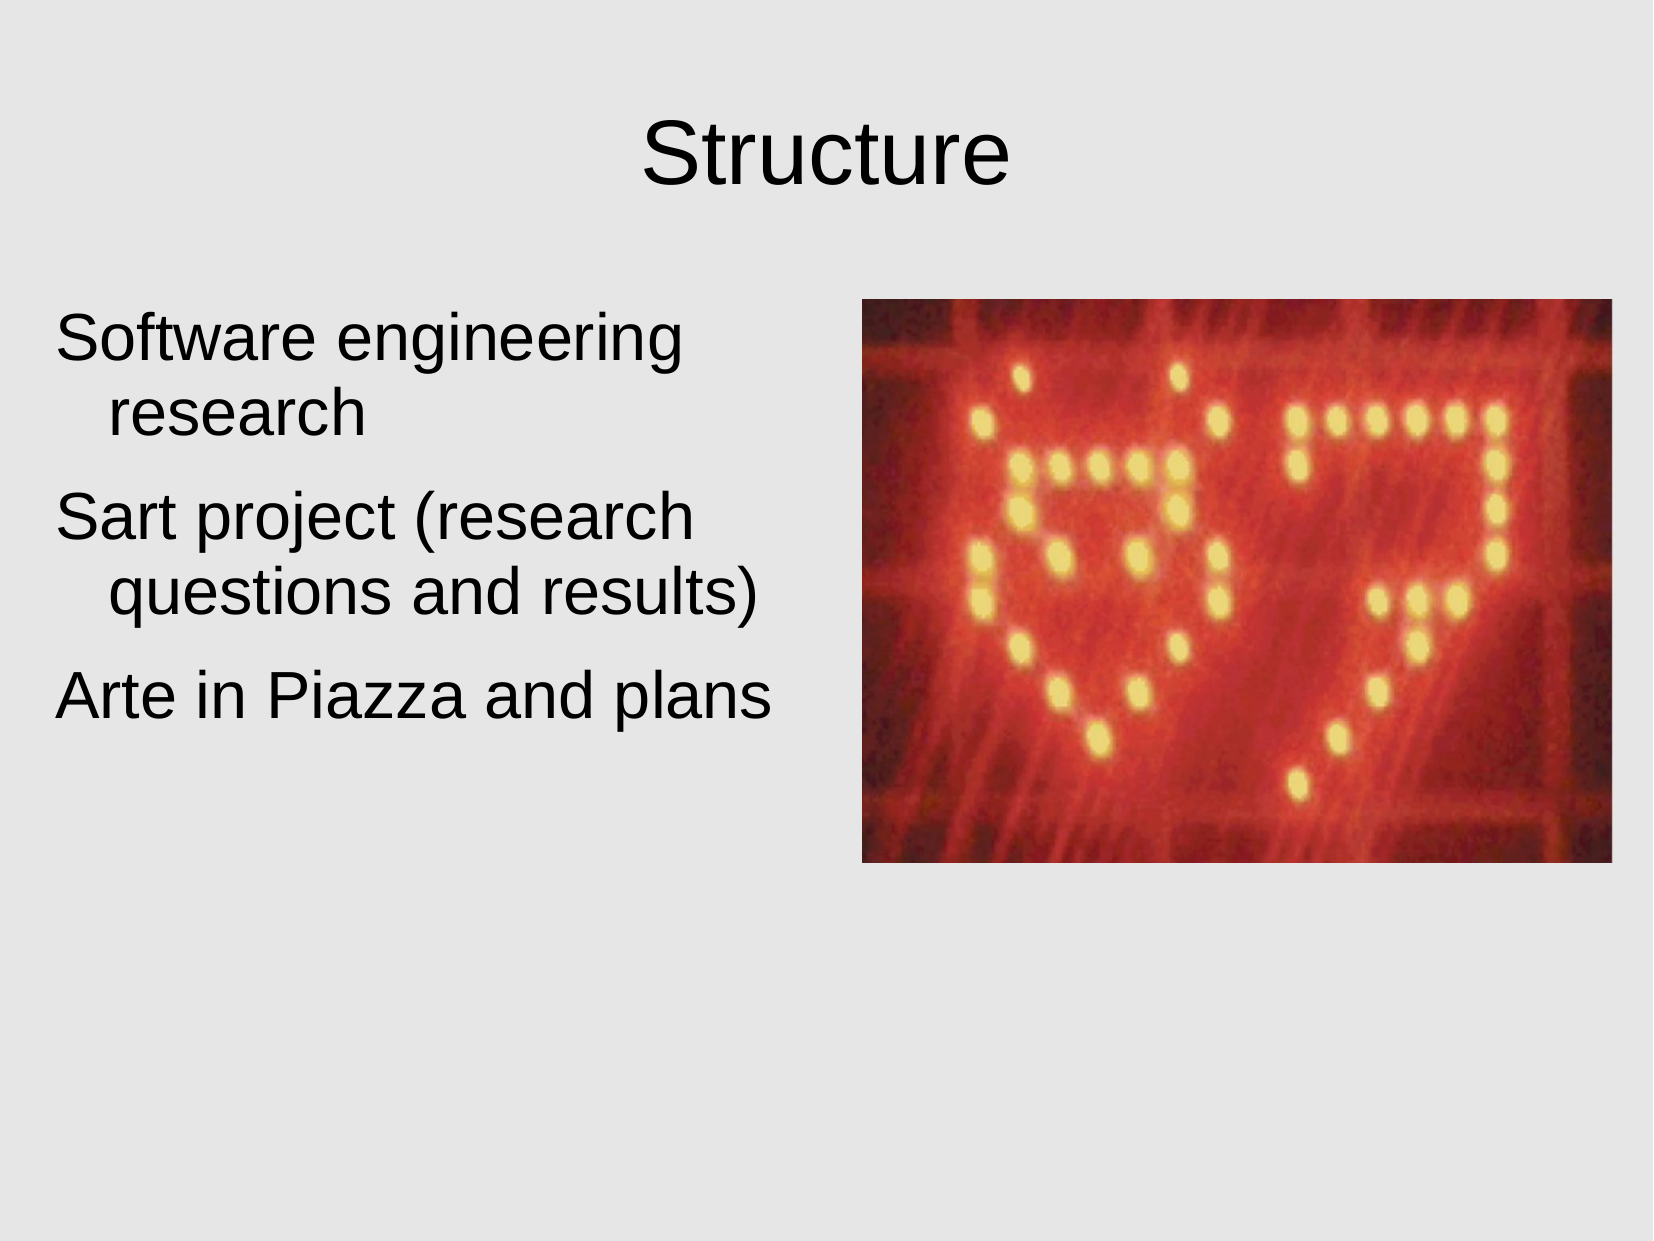

# Structure
Software engineering research
Sart project (research questions and results)
Arte in Piazza and plans